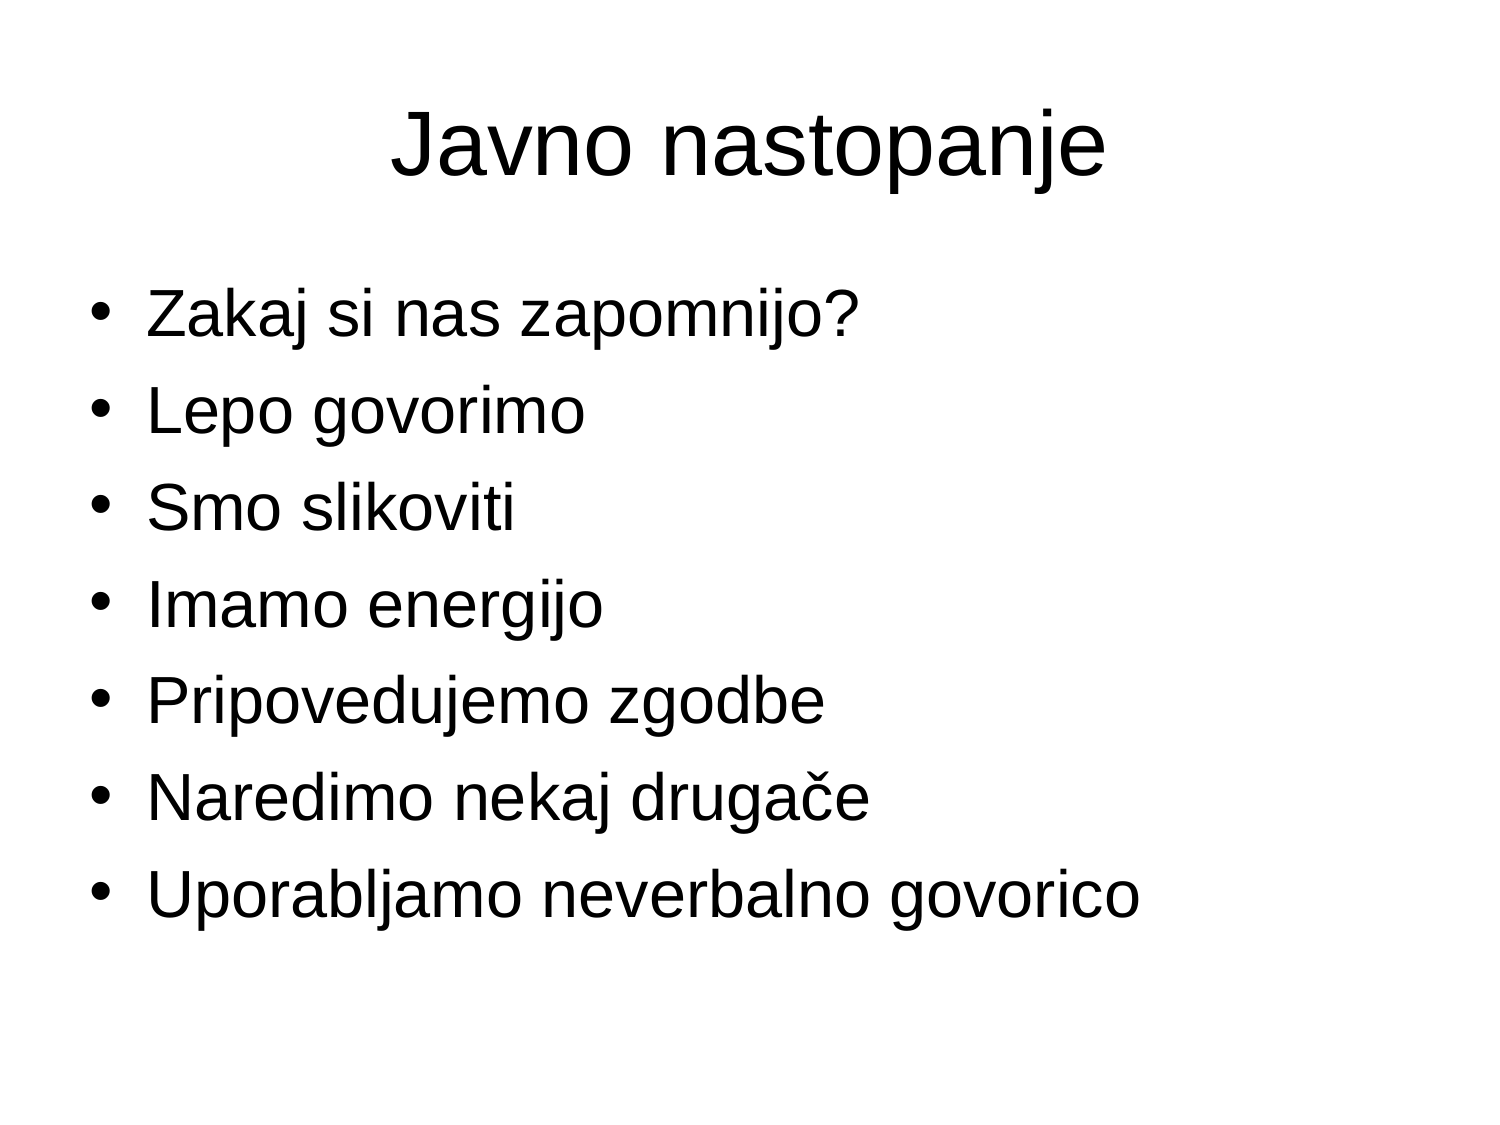

# Javno nastopanje
Zakaj si nas zapomnijo?
Lepo govorimo
Smo slikoviti
Imamo energijo
Pripovedujemo zgodbe
Naredimo nekaj drugače
Uporabljamo neverbalno govorico